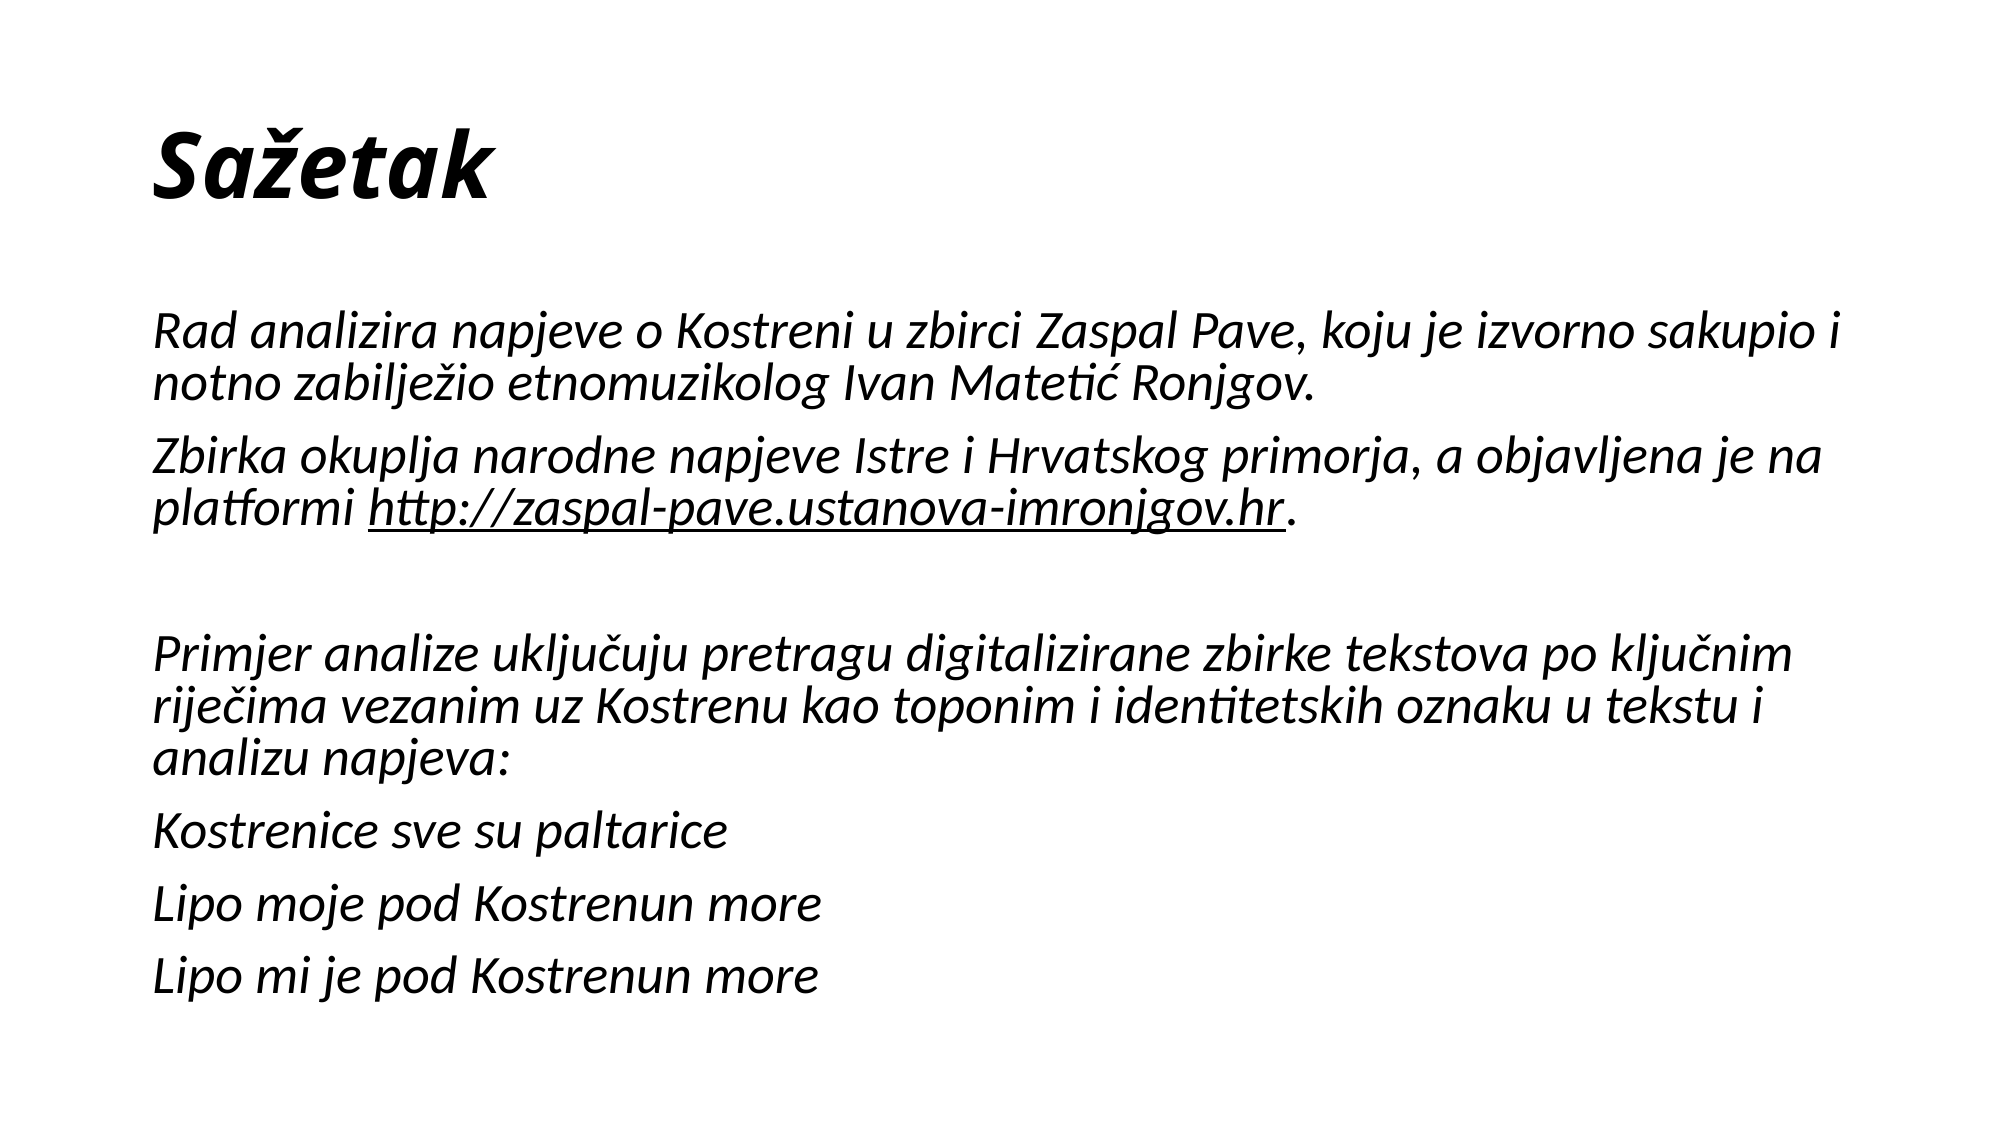

# Sažetak
Rad analizira napjeve o Kostreni u zbirci Zaspal Pave, koju je izvorno sakupio i notno zabilježio etnomuzikolog Ivan Matetić Ronjgov.
Zbirka okuplja narodne napjeve Istre i Hrvatskog primorja, a objavljena je na platformi http://zaspal-pave.ustanova-imronjgov.hr.
Primjer analize uključuju pretragu digitalizirane zbirke tekstova po ključnim riječima vezanim uz Kostrenu kao toponim i identitetskih oznaku u tekstu i analizu napjeva:
Kostrenice sve su paltarice
Lipo moje pod Kostrenun more
Lipo mi je pod Kostrenun more